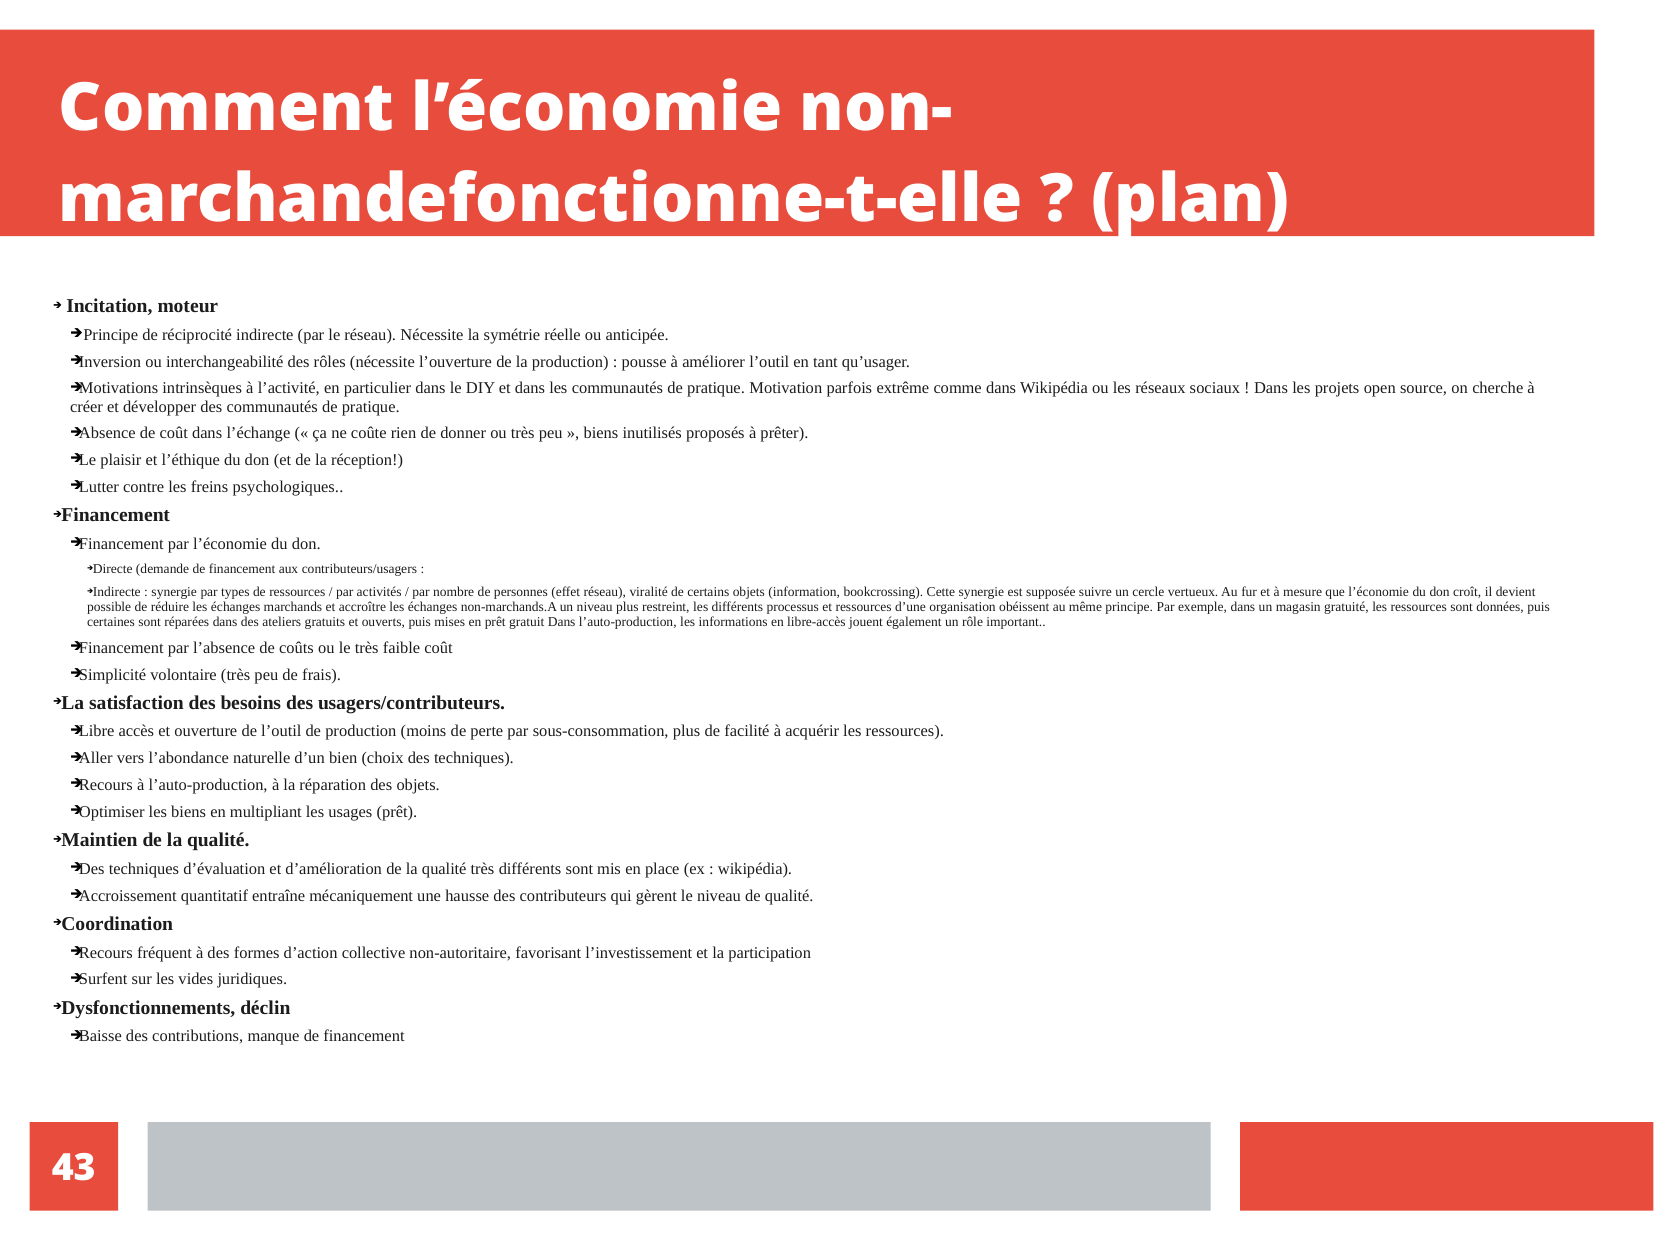

# Comment l’économie non-marchandefonctionne-t-elle ? (plan)
 Incitation, moteur
 Principe de réciprocité indirecte (par le réseau). Nécessite la symétrie réelle ou anticipée.
 Inversion ou interchangeabilité des rôles (nécessite l’ouverture de la production) : pousse à améliorer l’outil en tant qu’usager.
 Motivations intrinsèques à l’activité, en particulier dans le DIY et dans les communautés de pratique. Motivation parfois extrême comme dans Wikipédia ou les réseaux sociaux ! Dans les projets open source, on cherche à créer et développer des communautés de pratique.
 Absence de coût dans l’échange (« ça ne coûte rien de donner ou très peu », biens inutilisés proposés à prêter).
 Le plaisir et l’éthique du don (et de la réception!)
 Lutter contre les freins psychologiques..
 Financement
 Financement par l’économie du don.
 Directe (demande de financement aux contributeurs/usagers :
 Indirecte : synergie par types de ressources / par activités / par nombre de personnes (effet réseau), viralité de certains objets (information, bookcrossing). Cette synergie est supposée suivre un cercle vertueux. Au fur et à mesure que l’économie du don croît, il devient possible de réduire les échanges marchands et accroître les échanges non-marchands.A un niveau plus restreint, les différents processus et ressources d’une organisation obéissent au même principe. Par exemple, dans un magasin gratuité, les ressources sont données, puis certaines sont réparées dans des ateliers gratuits et ouverts, puis mises en prêt gratuit Dans l’auto-production, les informations en libre-accès jouent également un rôle important..
 Financement par l’absence de coûts ou le très faible coût
 Simplicité volontaire (très peu de frais).
 La satisfaction des besoins des usagers/contributeurs.
 Libre accès et ouverture de l’outil de production (moins de perte par sous-consommation, plus de facilité à acquérir les ressources).
 Aller vers l’abondance naturelle d’un bien (choix des techniques).
 Recours à l’auto-production, à la réparation des objets.
 Optimiser les biens en multipliant les usages (prêt).
 Maintien de la qualité.
 Des techniques d’évaluation et d’amélioration de la qualité très différents sont mis en place (ex : wikipédia).
 Accroissement quantitatif entraîne mécaniquement une hausse des contributeurs qui gèrent le niveau de qualité.
 Coordination
 Recours fréquent à des formes d’action collective non-autoritaire, favorisant l’investissement et la participation
 Surfent sur les vides juridiques.
 Dysfonctionnements, déclin
 Baisse des contributions, manque de financement
43